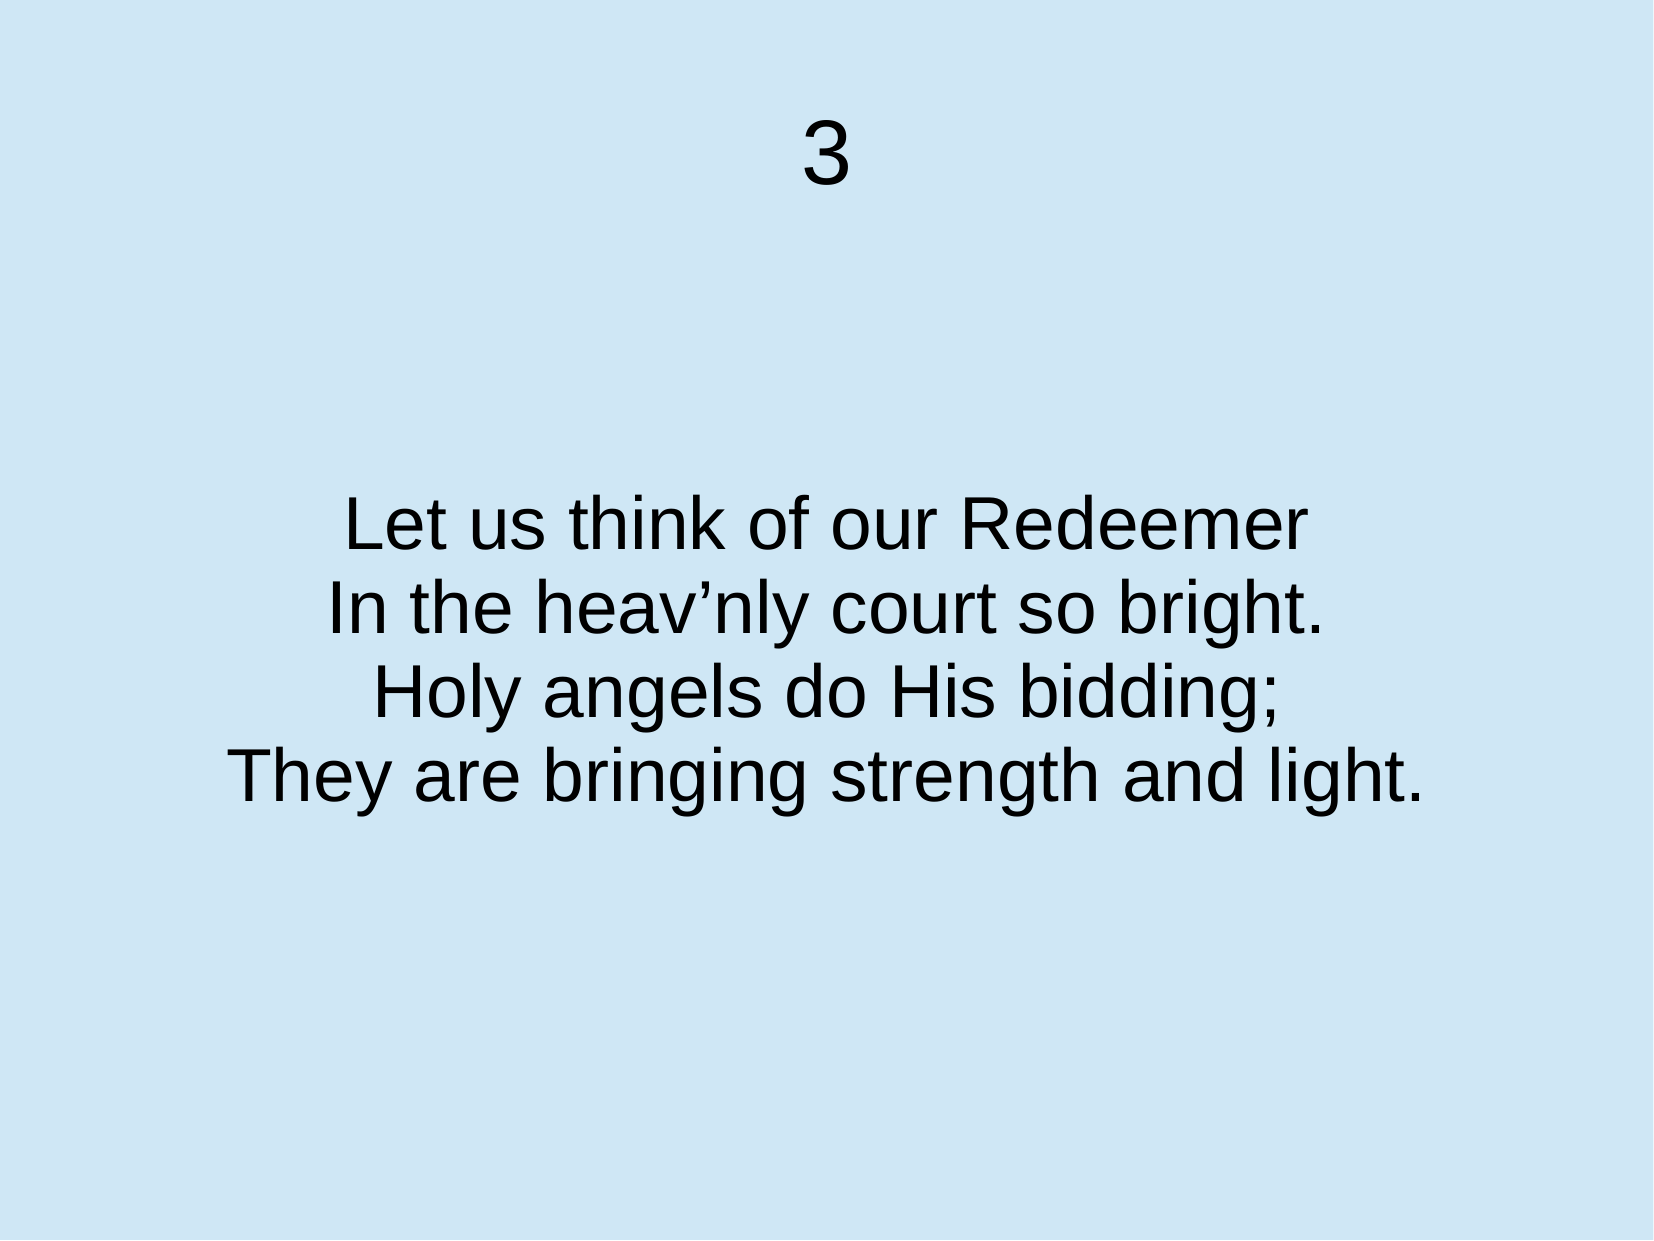

# 3
Let us think of our Redeemer
In the heav’nly court so bright.
Holy angels do His bidding;
They are bringing strength and light.